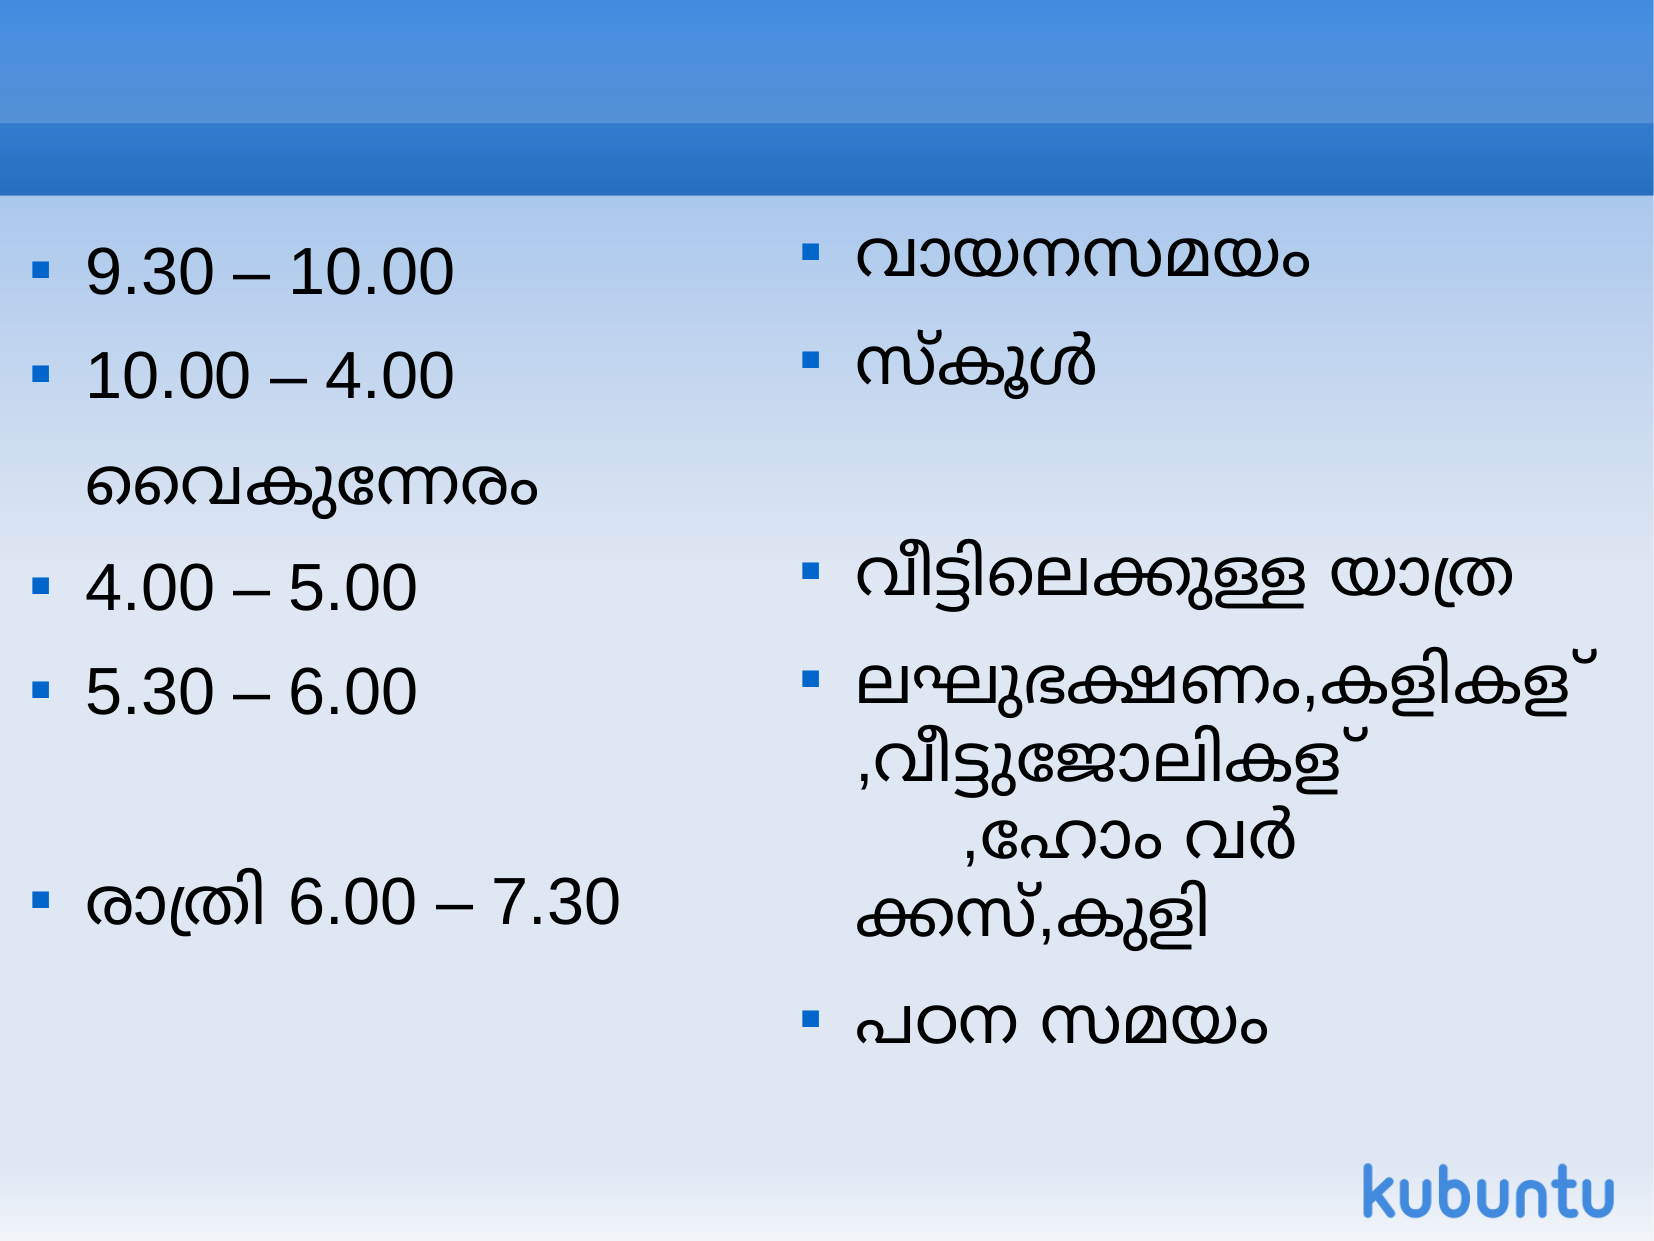

#
വായനസമയം
സ്കൂള്‍
വീട്ടിലെക്കുള്ള യാത്ര
ലഘുഭക്ഷണം,കളികള്‍,വീട്ടുജോലികള്‍ ,ഹോം വര്‍ക്കസ്,കുളി
പഠന സമയം
9.30 – 10.00
10.00 – 4.00
വൈകുന്നേരം
4.00 – 5.00
5.30 – 6.00
രാത്രി 6.00 – 7.30